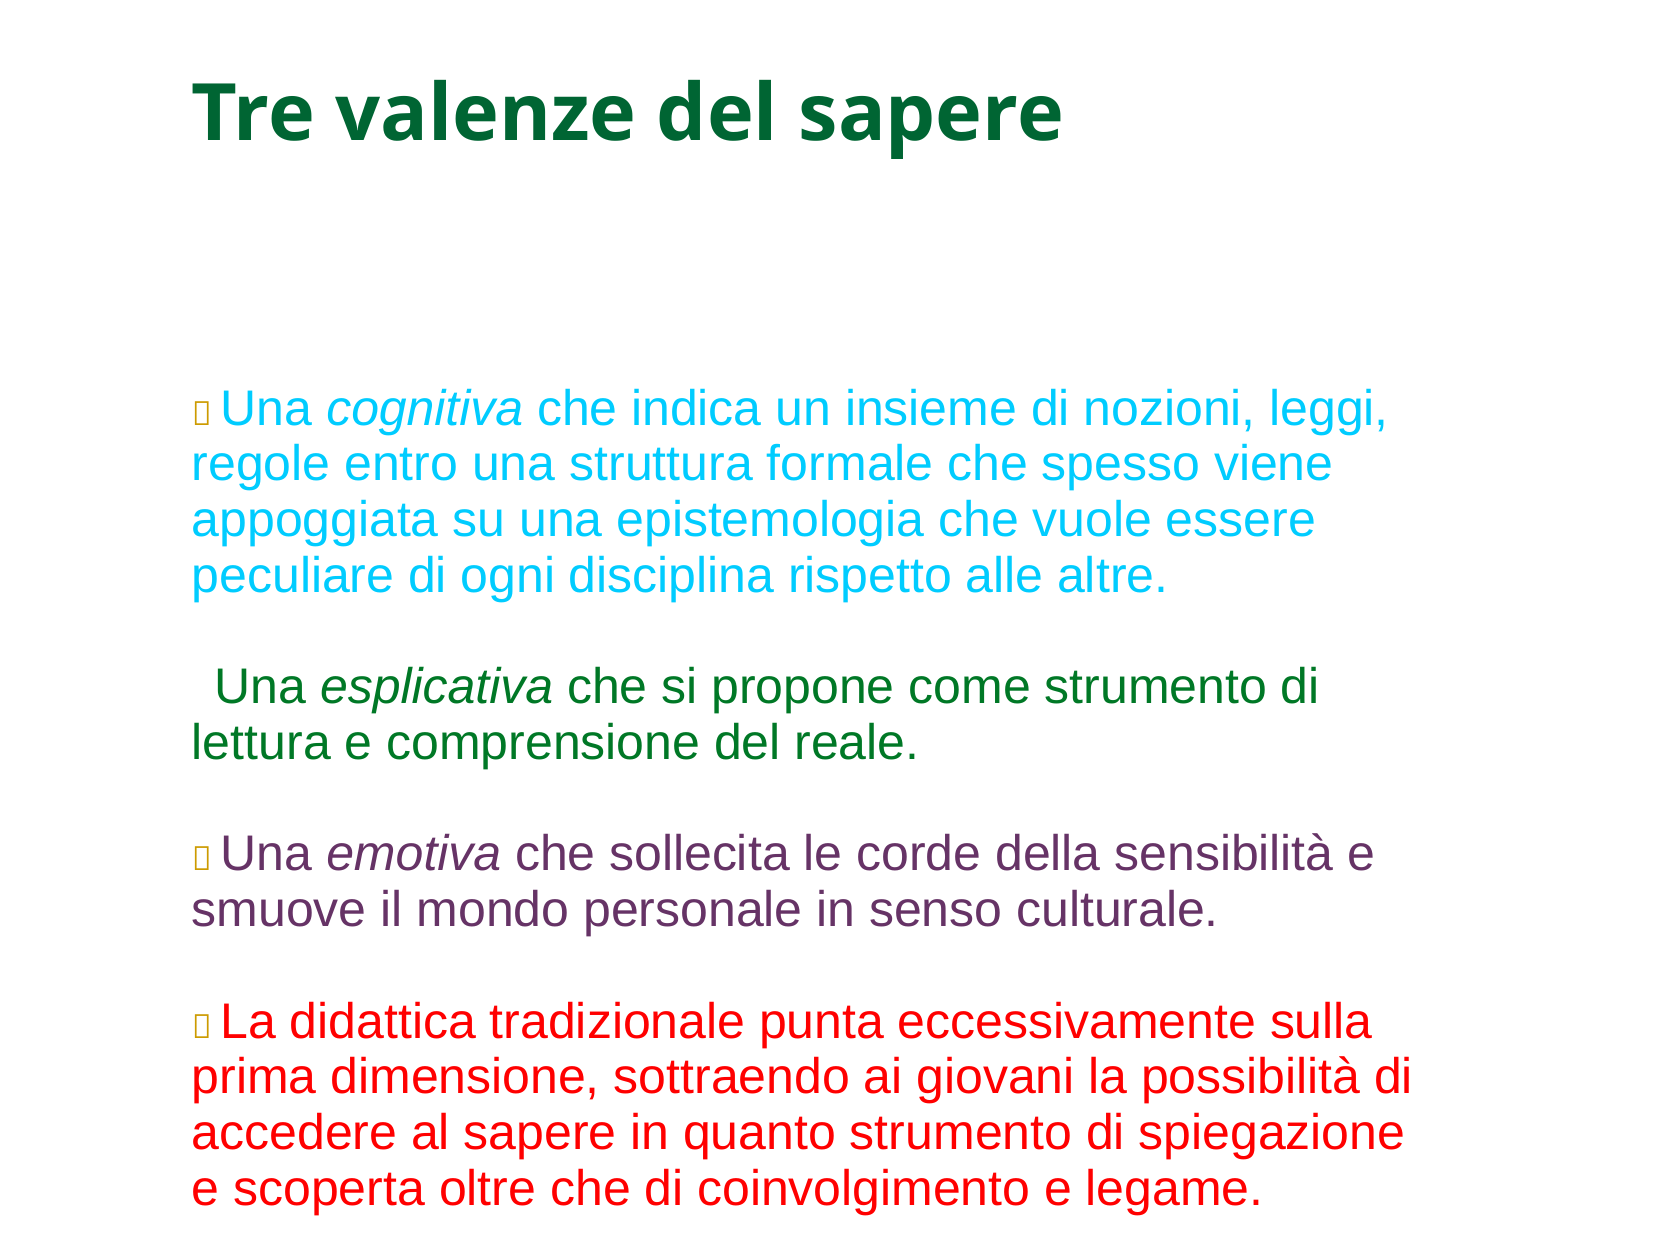

Tre valenze del sapere
􀂄 Una cognitiva che indica un insieme di nozioni, leggi,
regole entro una struttura formale che spesso viene
appoggiata su una epistemologia che vuole essere
peculiare di ogni disciplina rispetto alle altre.
 Una esplicativa che si propone come strumento di
lettura e comprensione del reale.
􀂄 Una emotiva che sollecita le corde della sensibilità e
smuove il mondo personale in senso culturale.
􀂄 La didattica tradizionale punta eccessivamente sulla
prima dimensione, sottraendo ai giovani la possibilità di
accedere al sapere in quanto strumento di spiegazione
e scoperta oltre che di coinvolgimento e legame.